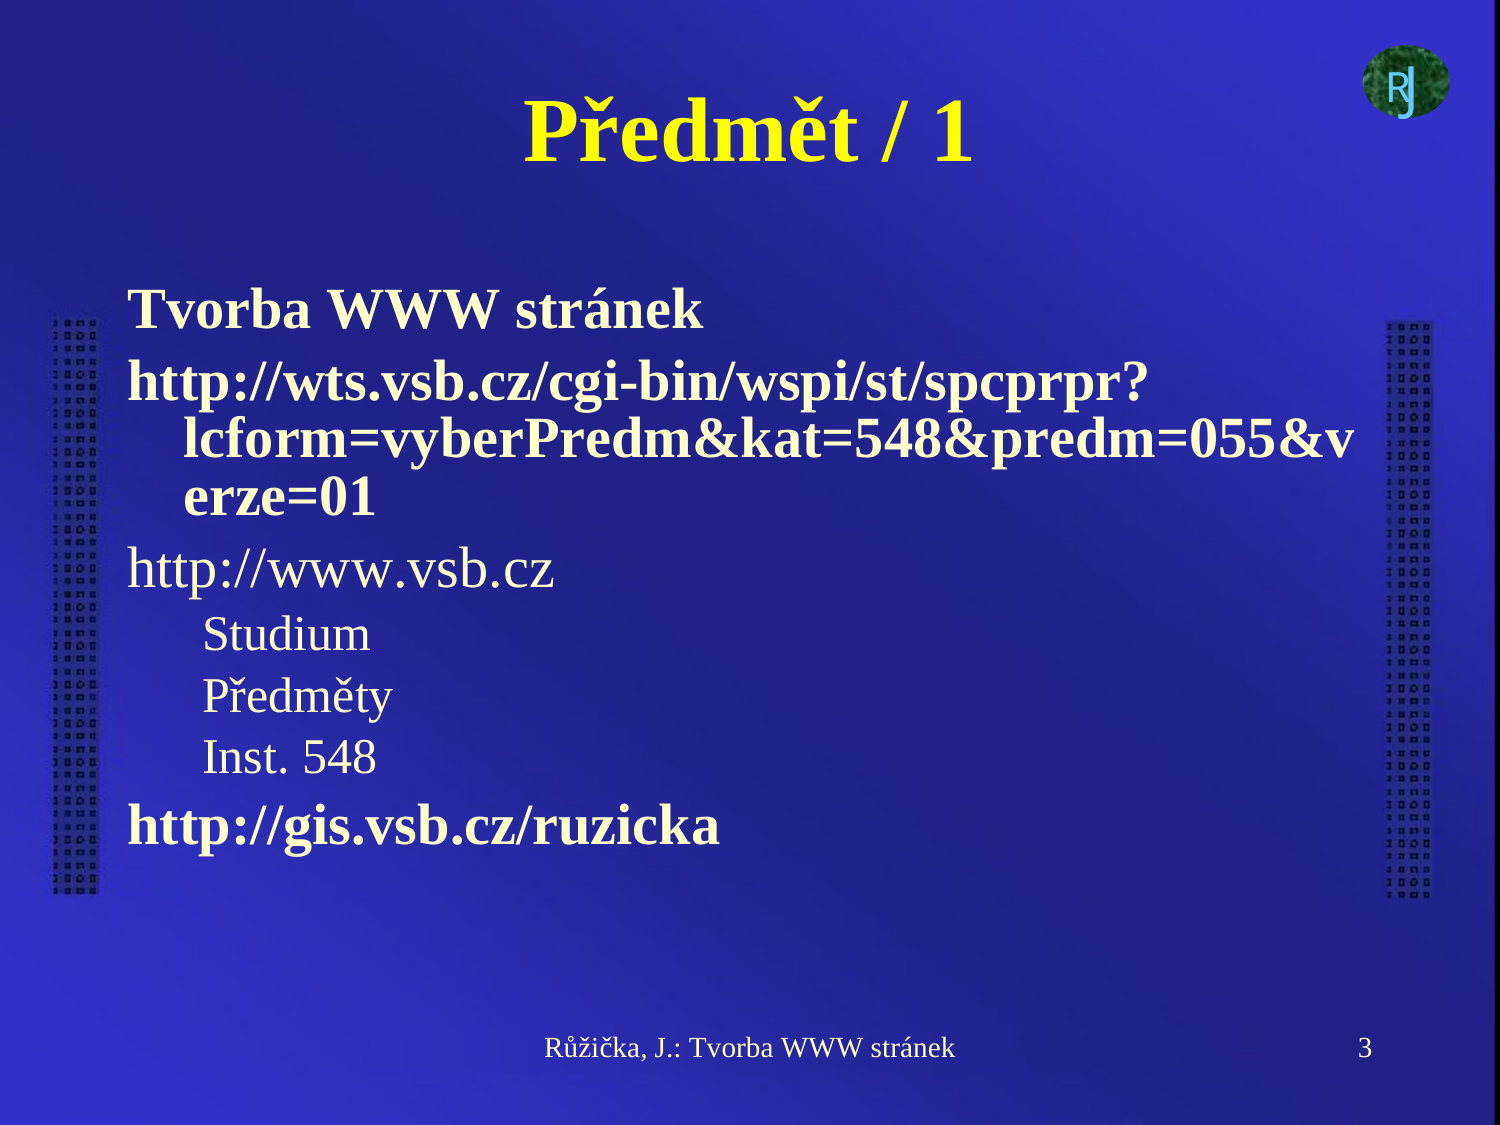

# Předmět / 1
J
R
Tvorba WWW stránek
http://wts.vsb.cz/cgi-bin/wspi/st/spcprpr?lcform=vyberPredm&kat=548&predm=055&verze=01
http://www.vsb.cz
Studium
Předměty
Inst. 548
http://gis.vsb.cz/ruzicka
Růžička, J.: Tvorba WWW stránek